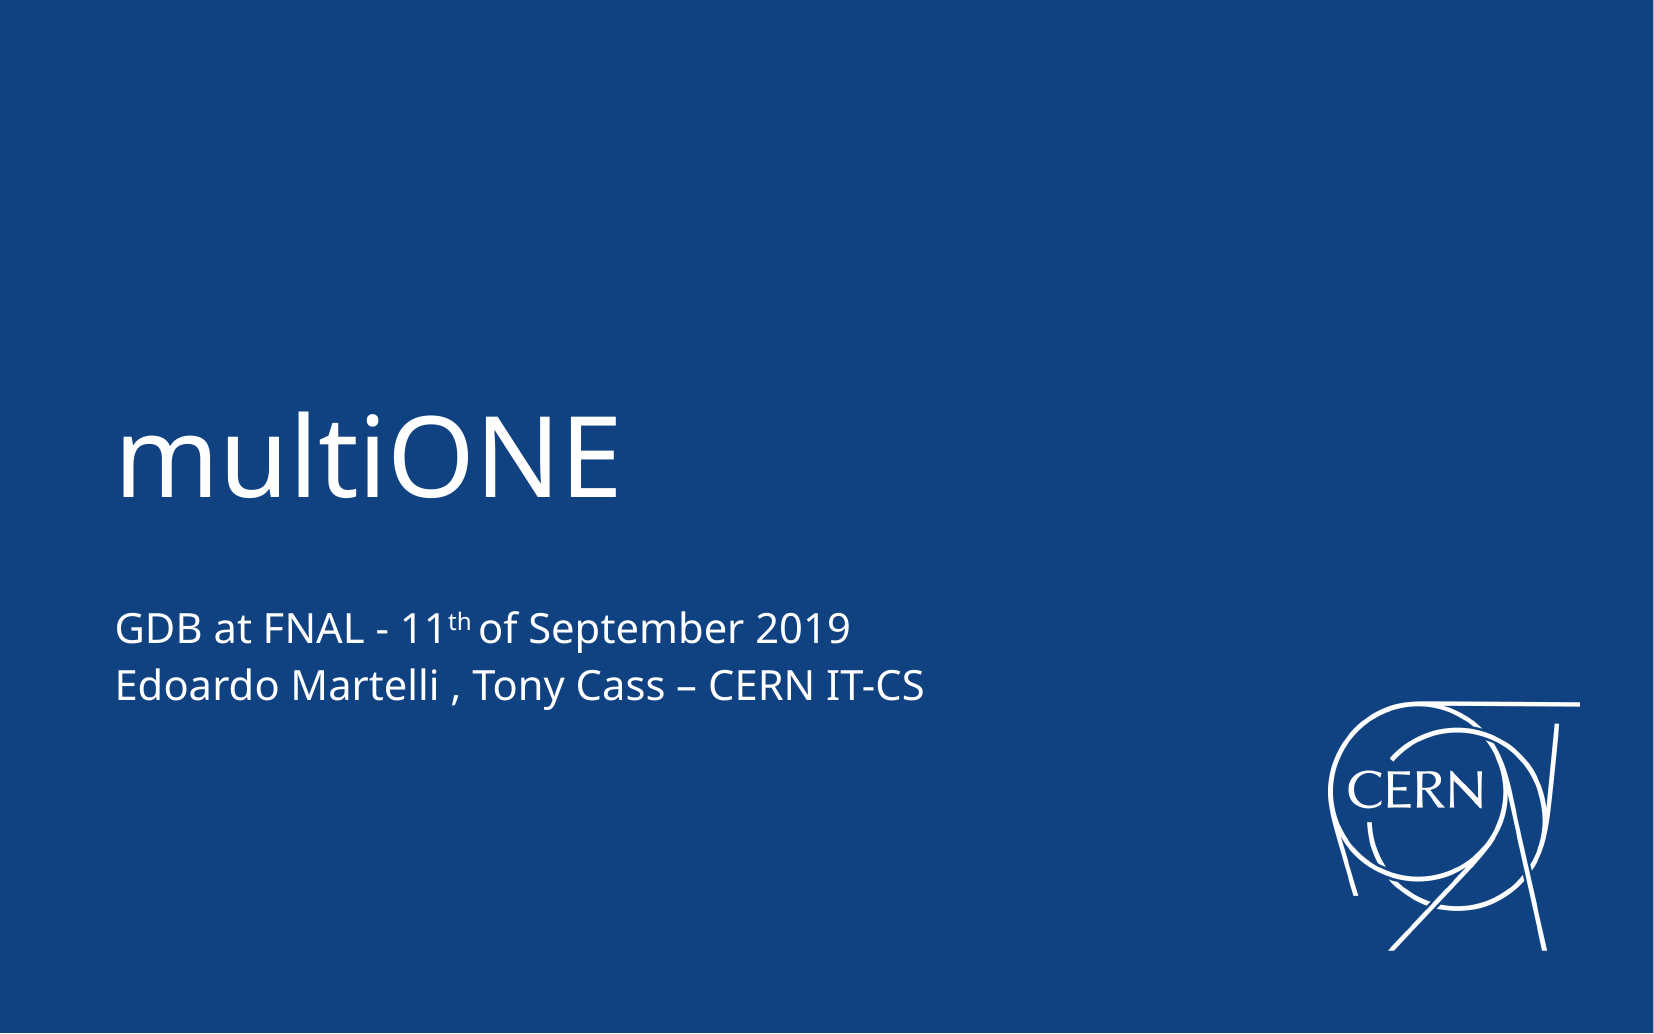

# multiONE GDB at FNAL - 11th of September 2019 Edoardo Martelli , Tony Cass – CERN IT-CS